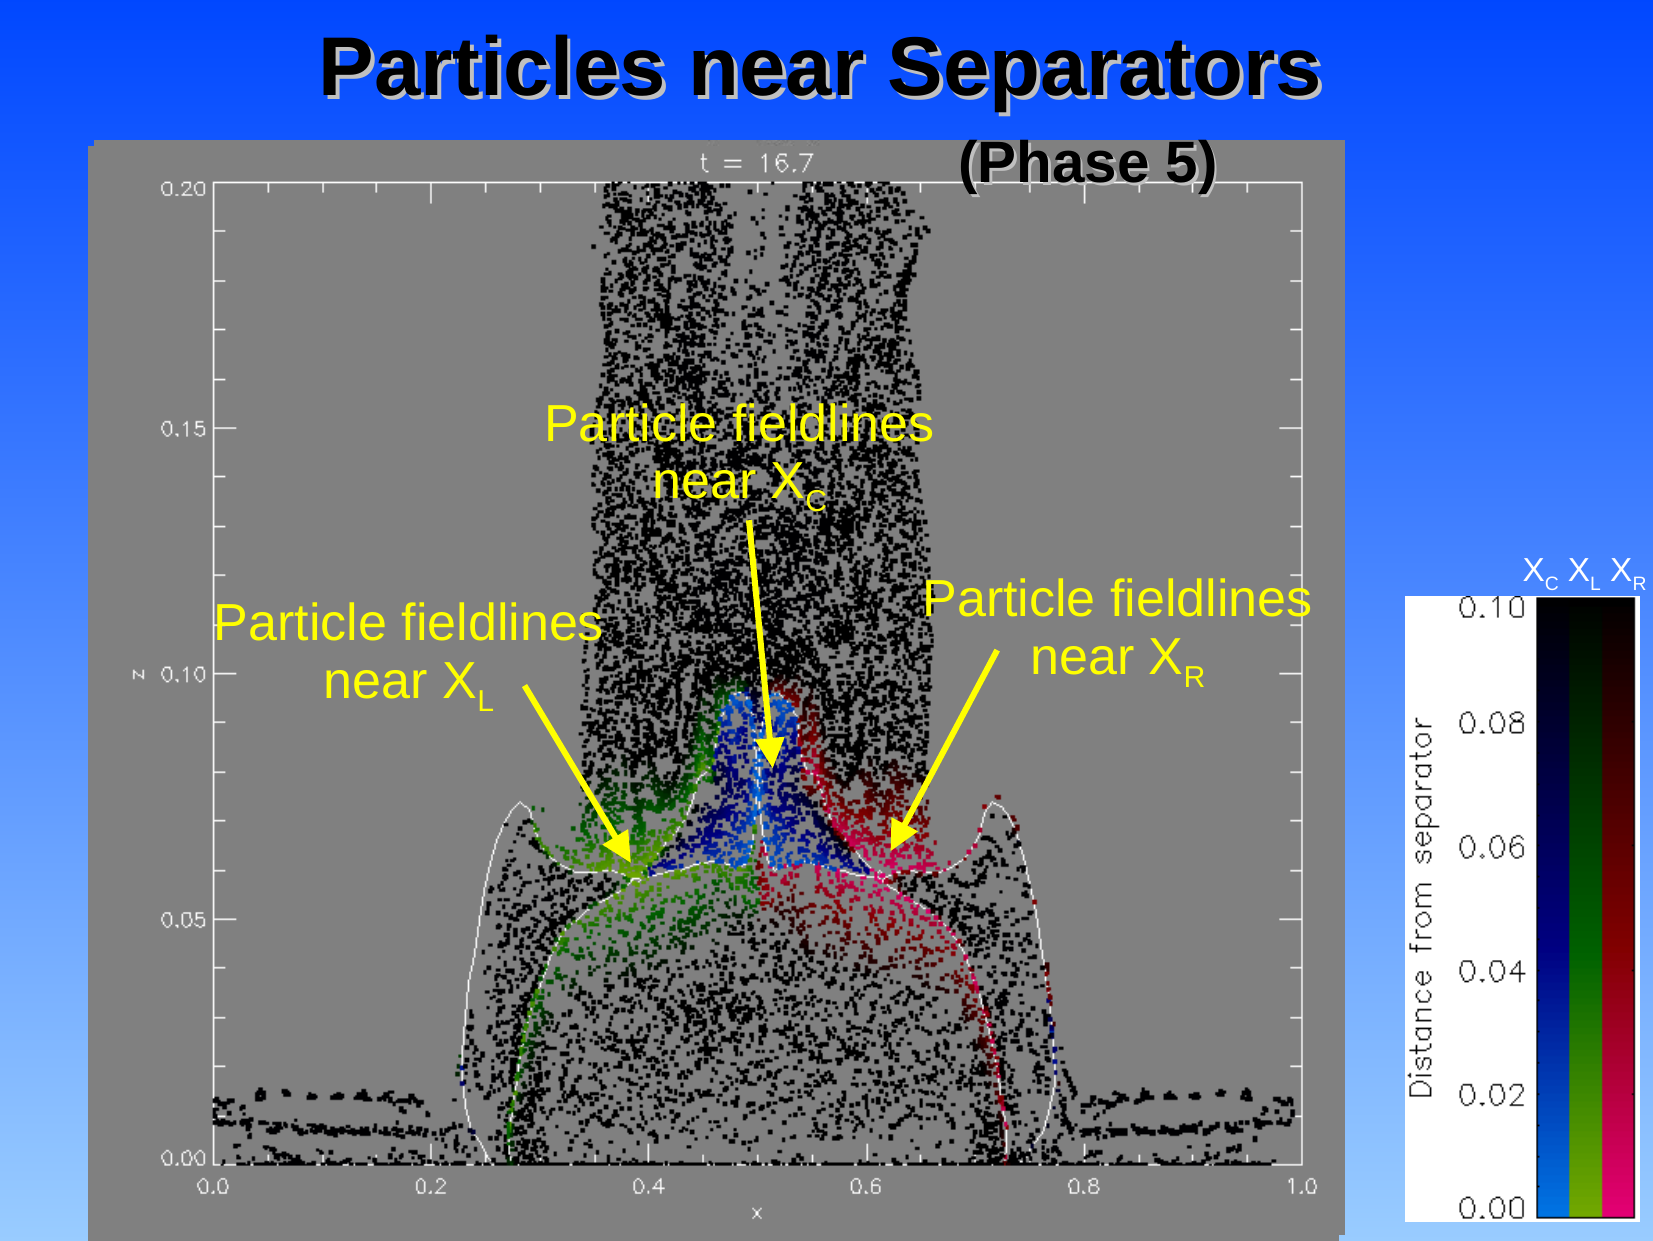

# Particles near Separators (Phase 5)
Particle fieldlines
near XC
Particle fieldlines
near XR
Particle fieldlines
near XL
XC XL XR